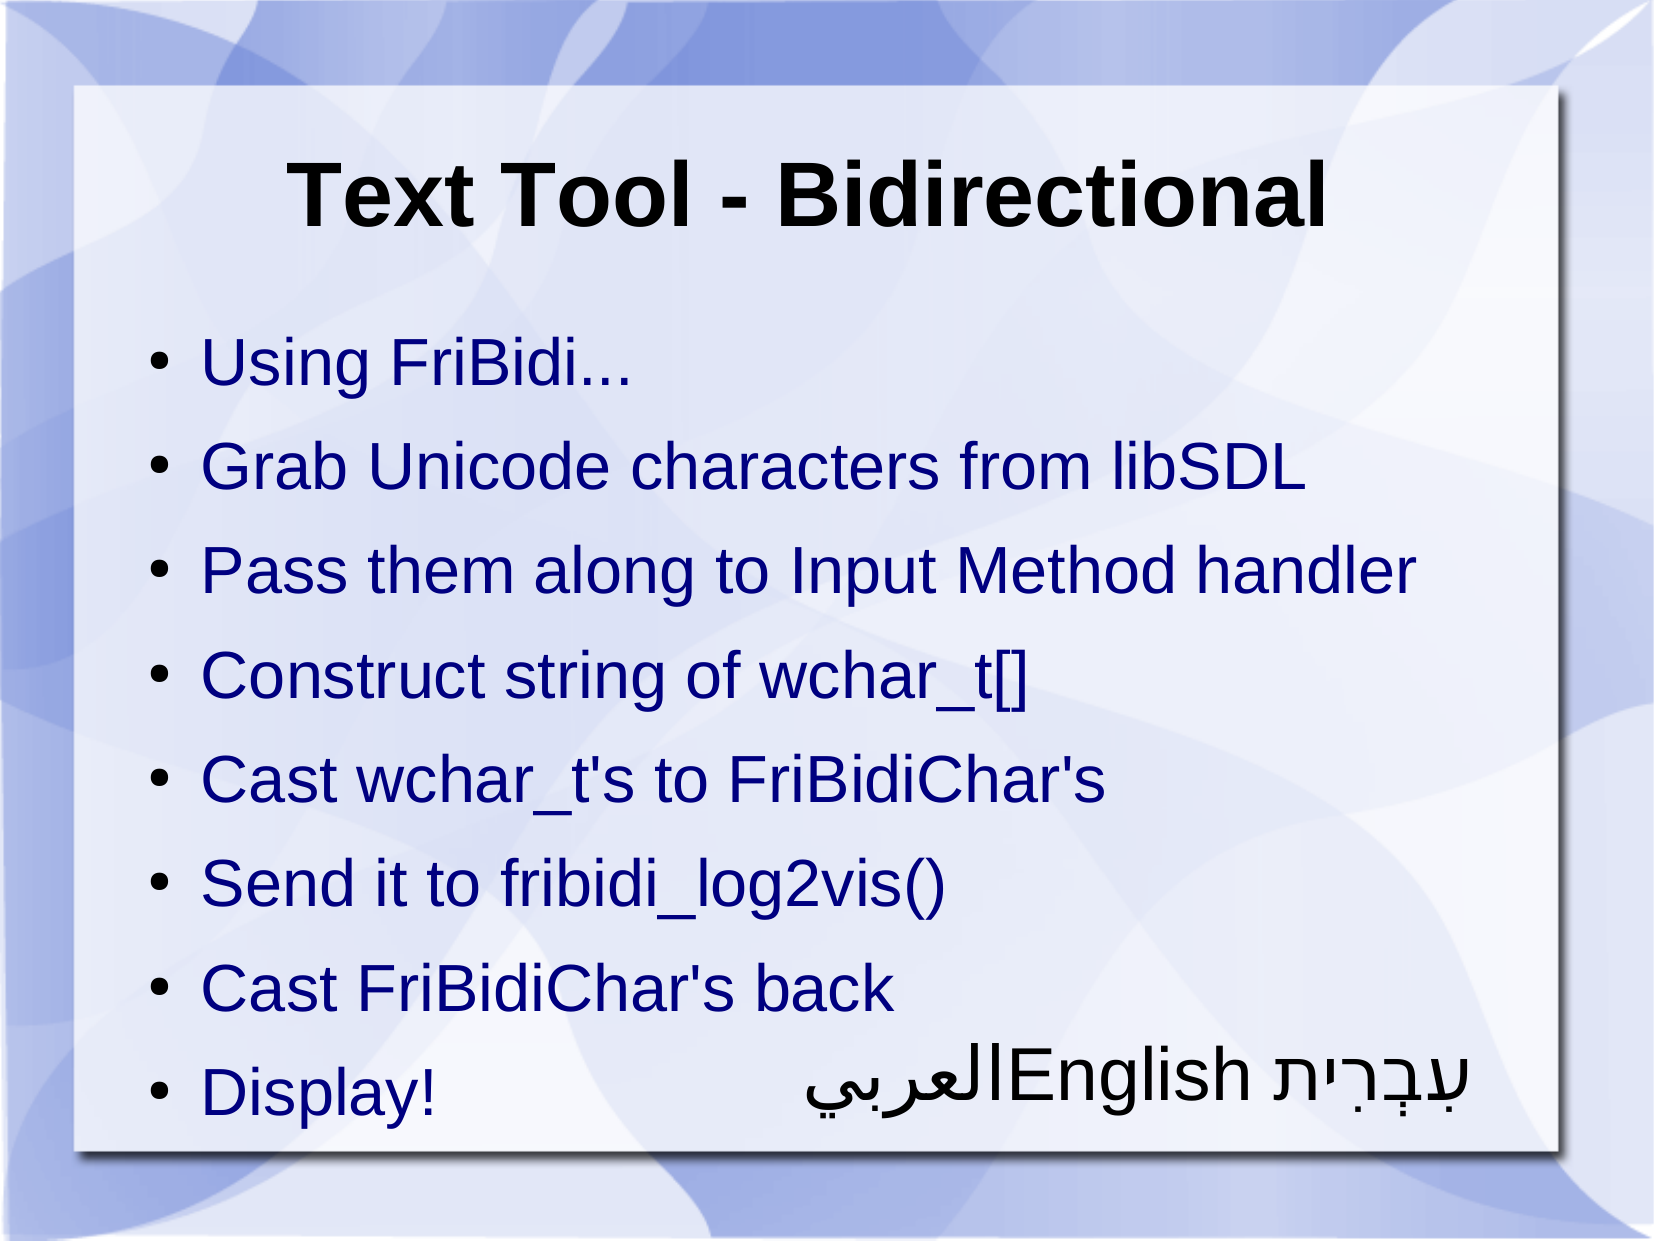

# Text Tool - Bidirectional
Using FriBidi...
Grab Unicode characters from libSDL
Pass them along to Input Method handler
Construct string of wchar_t[]
Cast wchar_t's to FriBidiChar's
Send it to fribidi_log2vis()
Cast FriBidiChar's back
Display!
العربيEnglish עִבְרִית